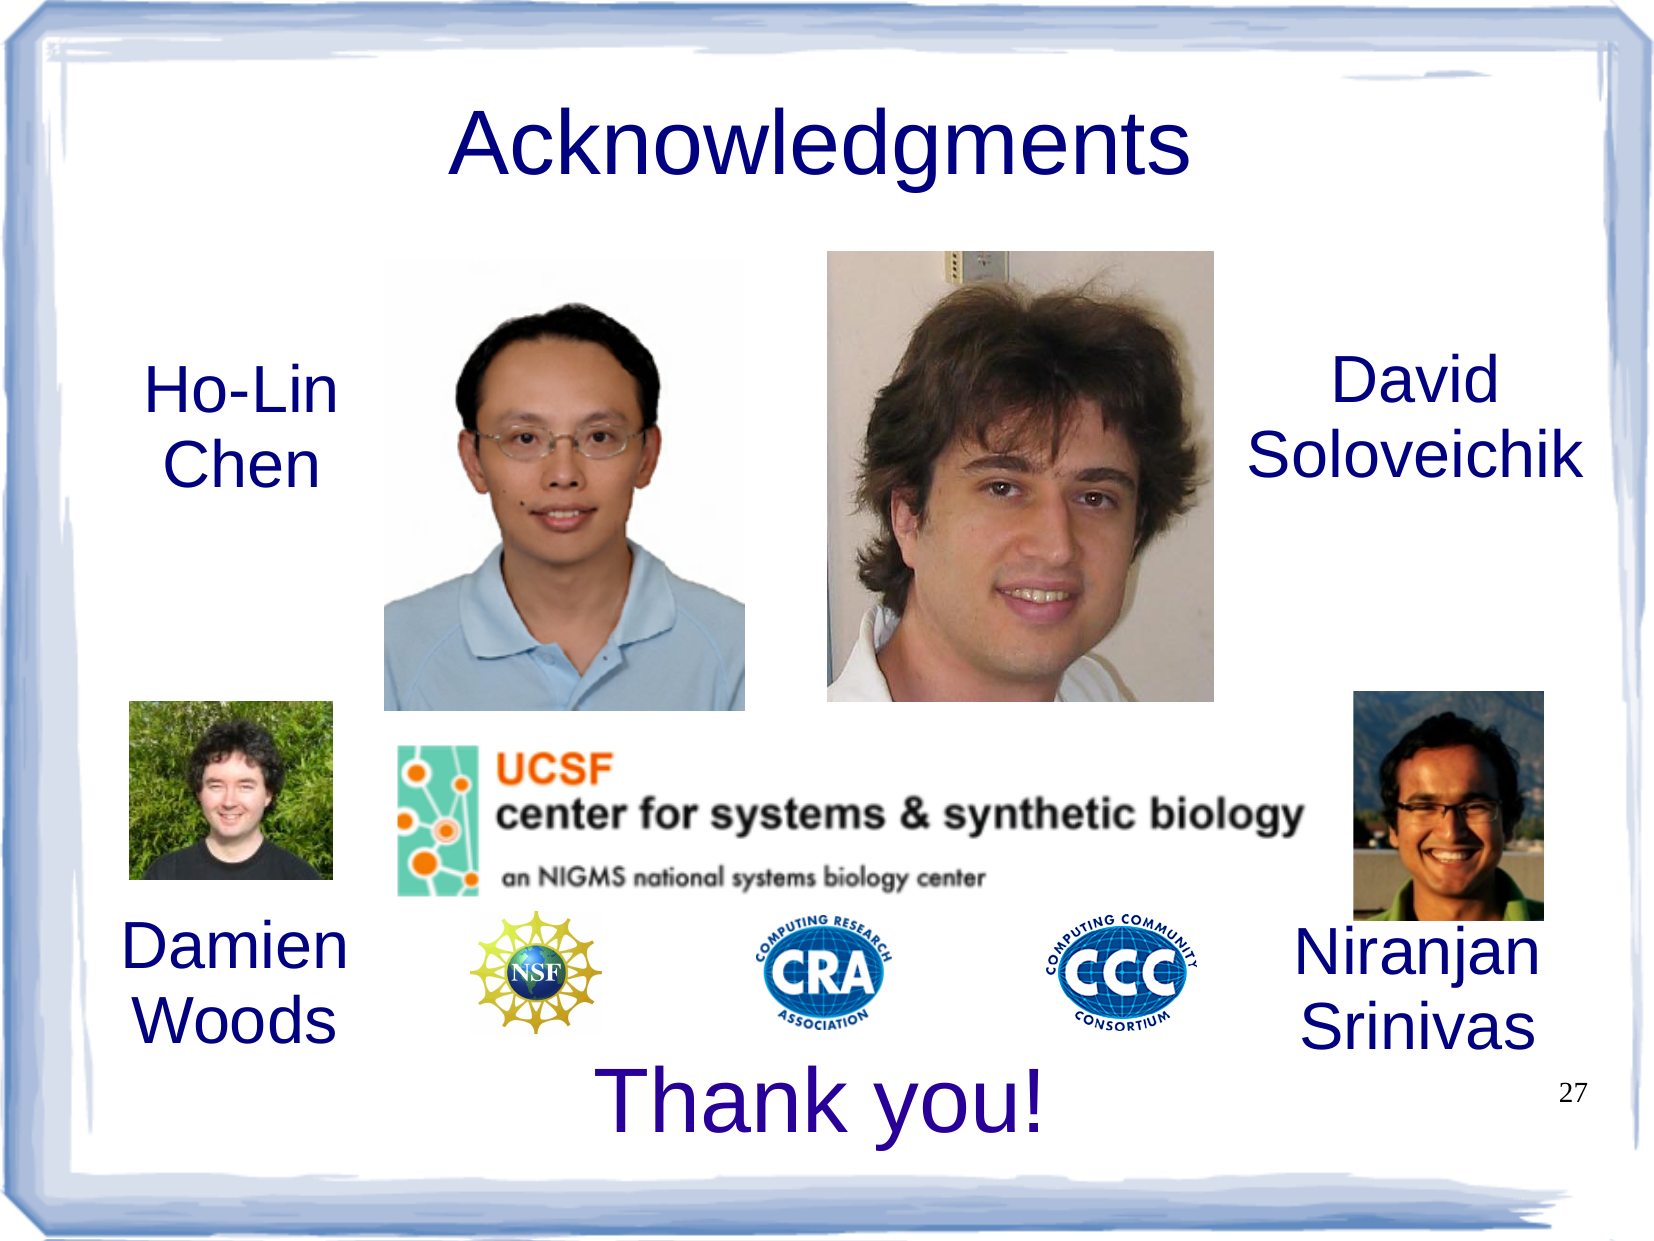

Acknowledgments
David
Soloveichik
Ho-Lin
Chen
Damien Woods
Niranjan Srinivas
Thank you!
27